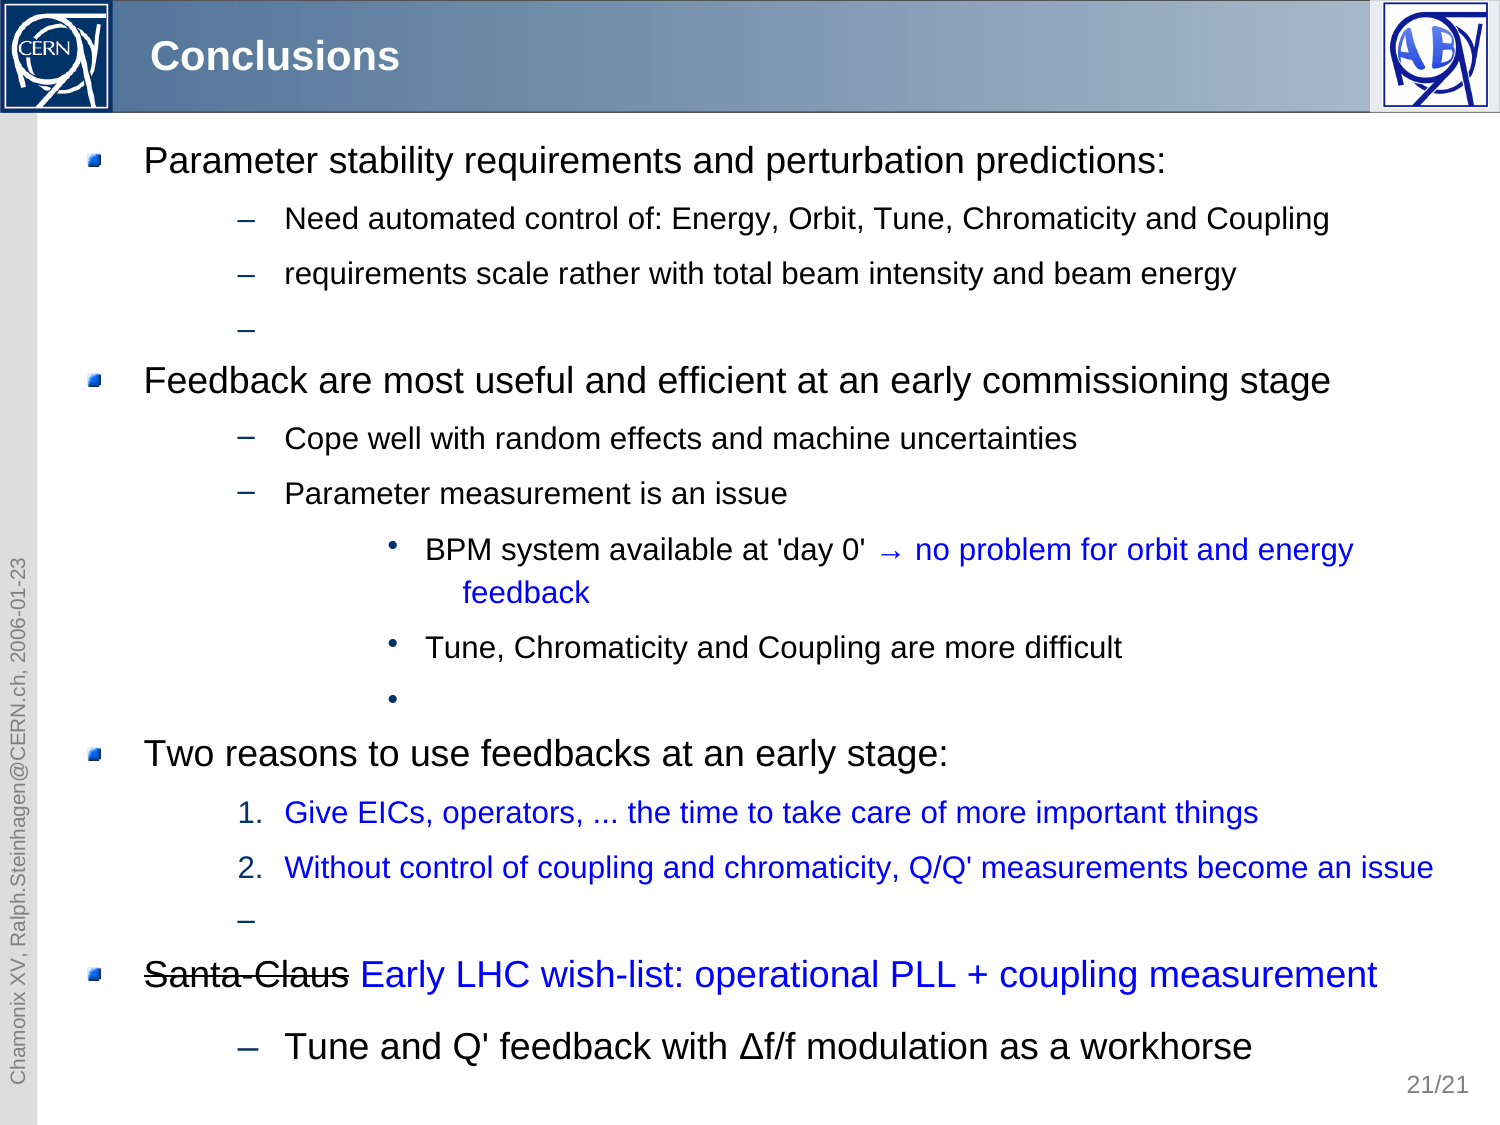

# Conclusions
Parameter stability requirements and perturbation predictions:
Need automated control of: Energy, Orbit, Tune, Chromaticity and Coupling
requirements scale rather with total beam intensity and beam energy
Feedback are most useful and efficient at an early commissioning stage
Cope well with random effects and machine uncertainties
Parameter measurement is an issue
BPM system available at 'day 0' → no problem for orbit and energy feedback
Tune, Chromaticity and Coupling are more difficult
Two reasons to use feedbacks at an early stage:
Give EICs, operators, ... the time to take care of more important things
Without control of coupling and chromaticity, Q/Q' measurements become an issue
Santa-Claus Early LHC wish-list: operational PLL + coupling measurement
Tune and Q' feedback with Δf/f modulation as a workhorse